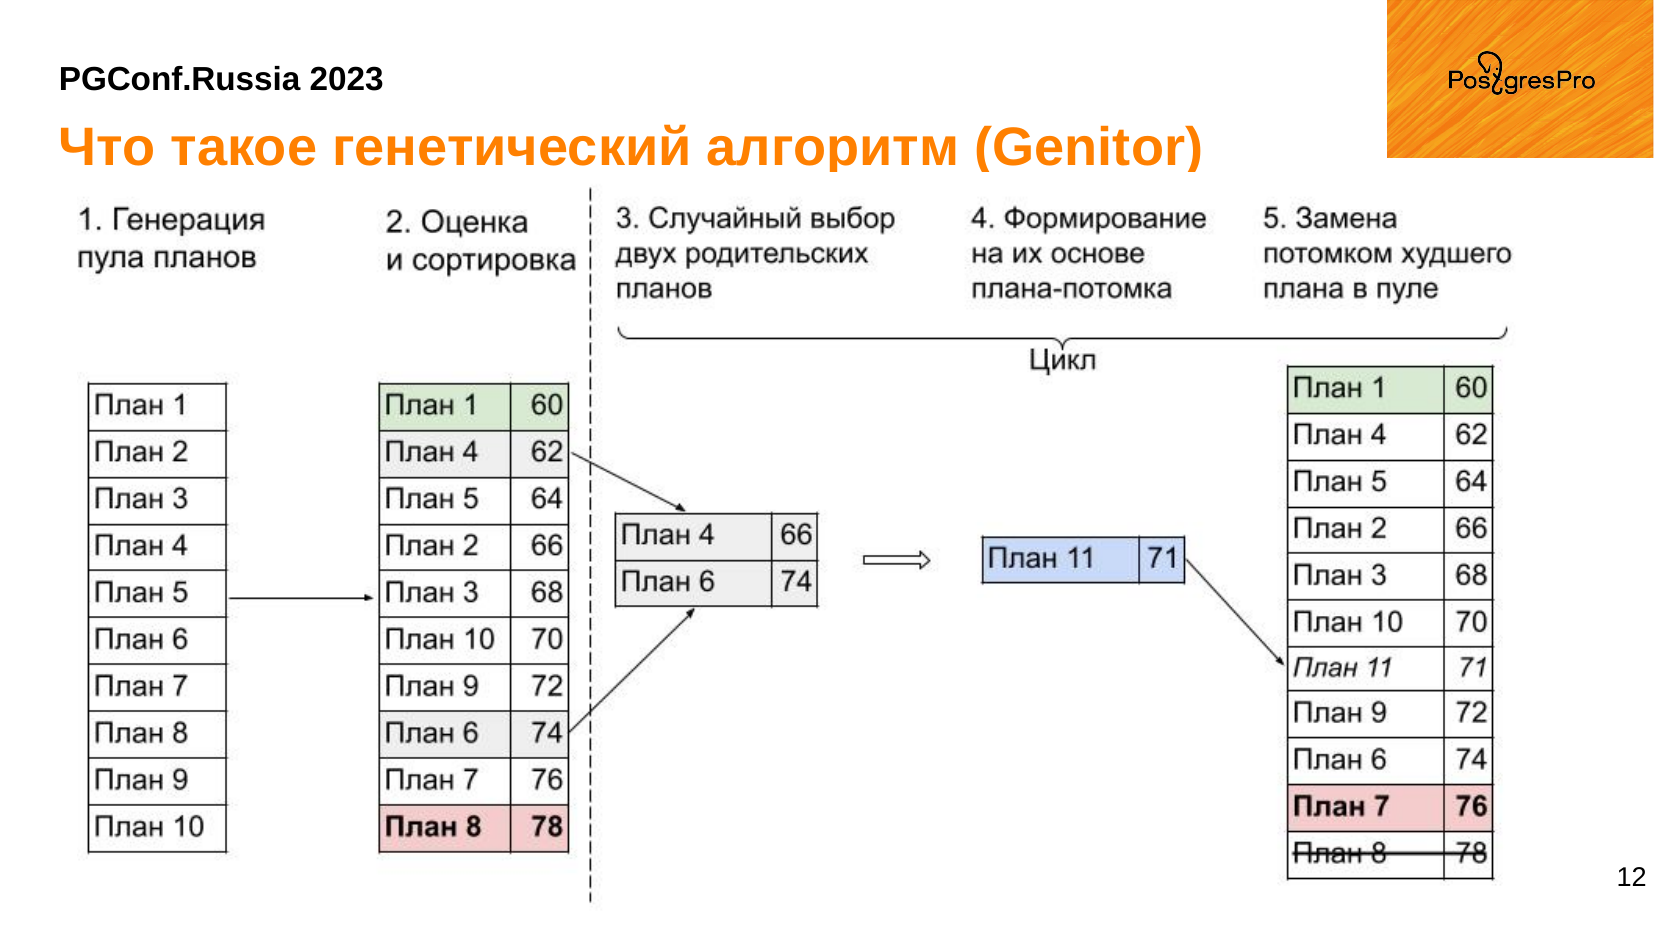

PGConf.Russia 2023
Что такое генетический алгоритм (Genitor)